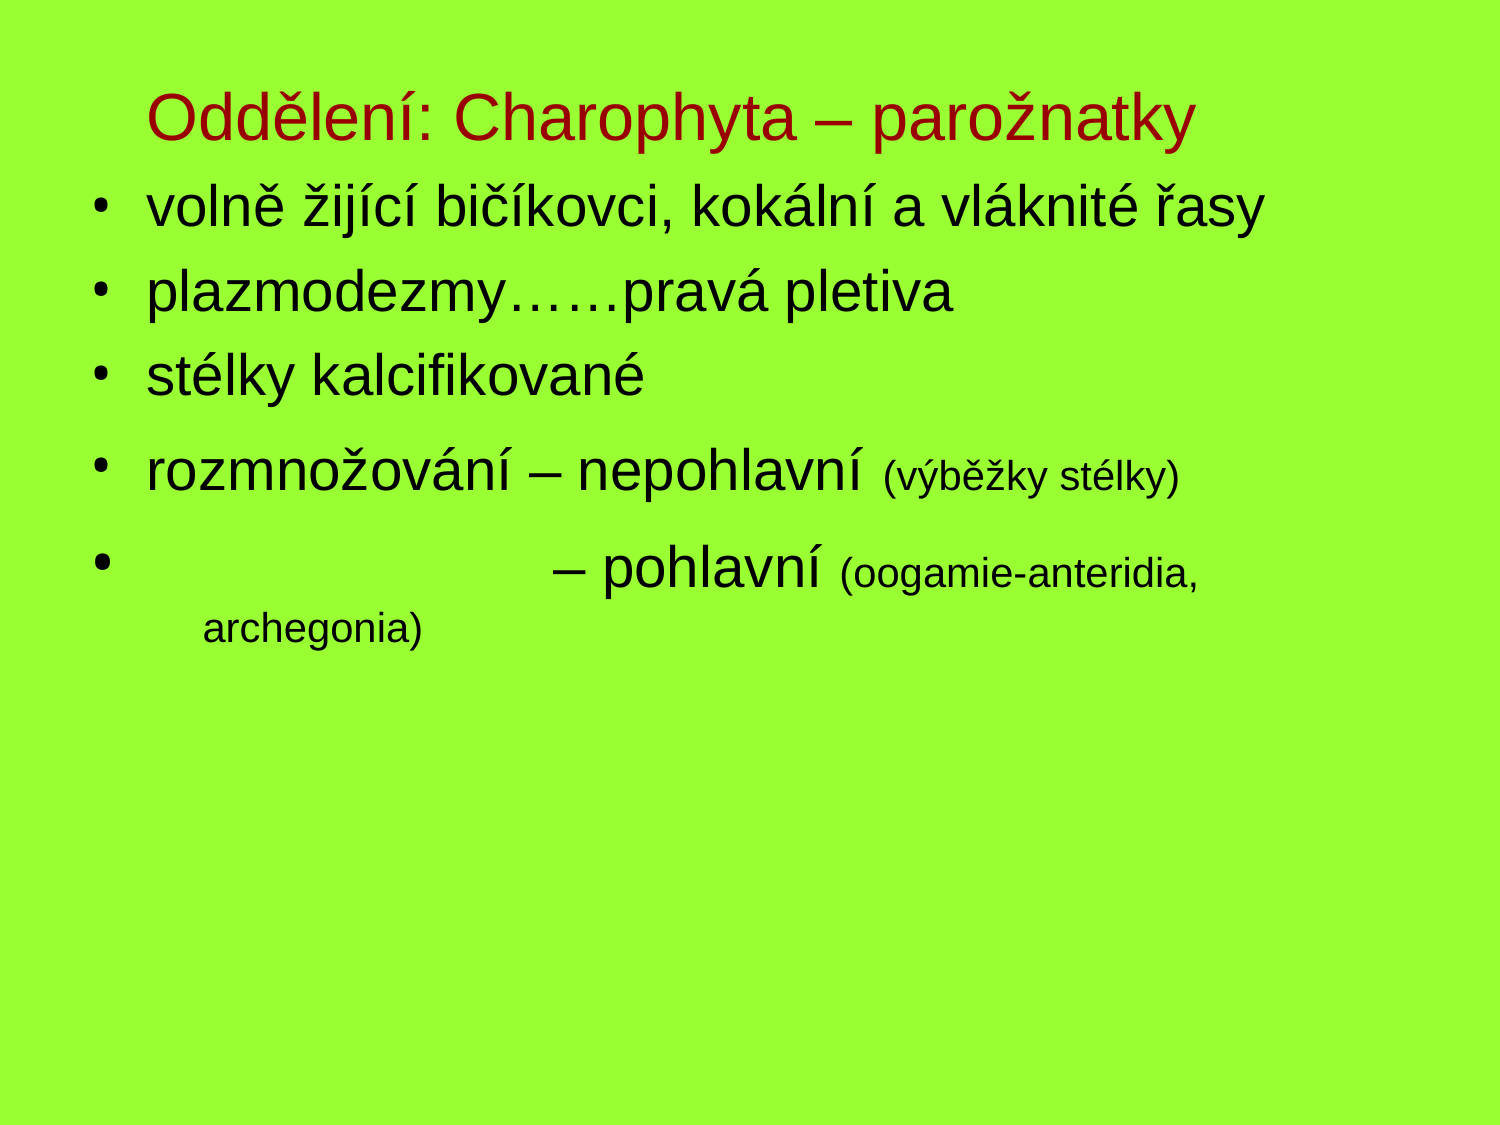

#
Oddělení: Charophyta – parožnatky
volně žijící bičíkovci, kokální a vláknité řasy
plazmodezmy……pravá pletiva
stélky kalcifikované
rozmnožování – nepohlavní (výběžky stélky)
 – pohlavní (oogamie-anteridia, archegonia)